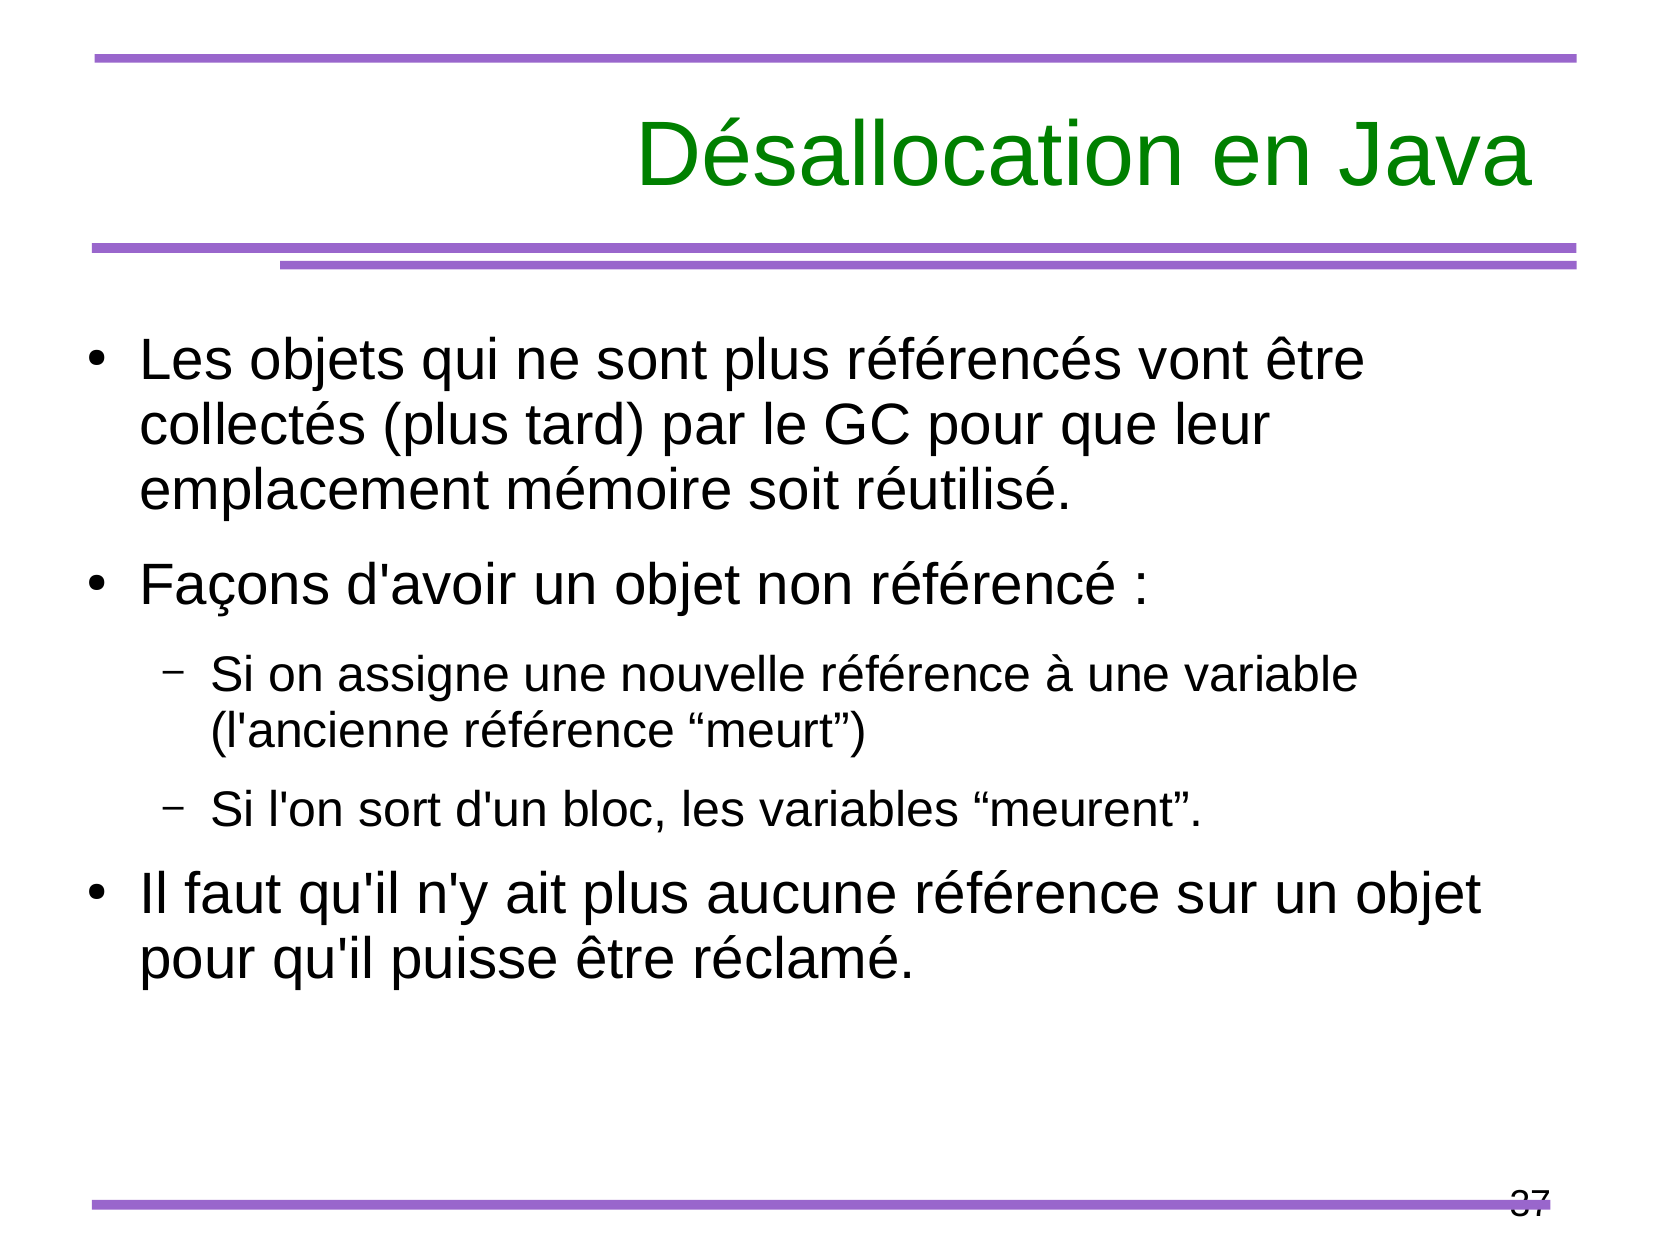

# Désallocation en Java
Les objets qui ne sont plus référencés vont être collectés (plus tard) par le GC pour que leur emplacement mémoire soit réutilisé.
Façons d'avoir un objet non référencé :
Si on assigne une nouvelle référence à une variable (l'ancienne référence “meurt”)
Si l'on sort d'un bloc, les variables “meurent”.
Il faut qu'il n'y ait plus aucune référence sur un objet pour qu'il puisse être réclamé.